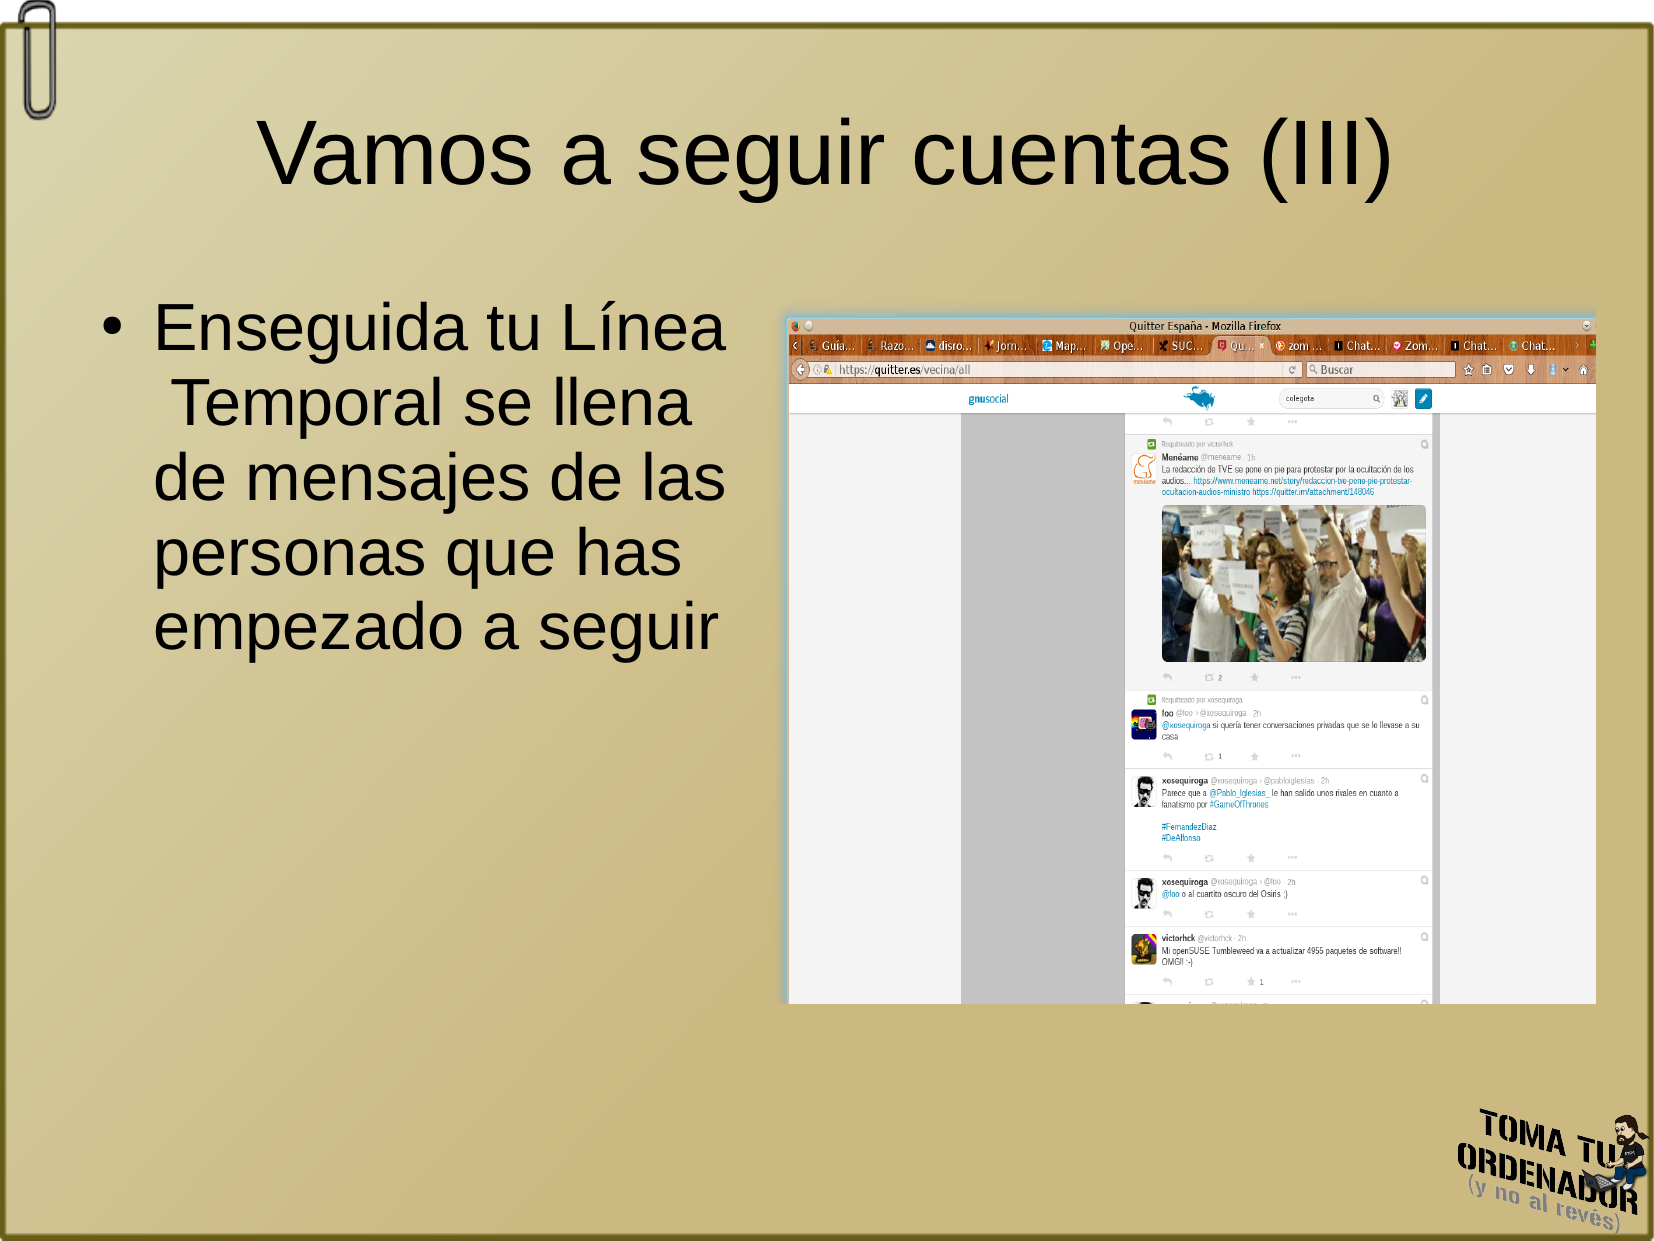

# Vamos a seguir cuentas (III)
Enseguida tu Línea Temporal se llena de mensajes de las personas que has empezado a seguir